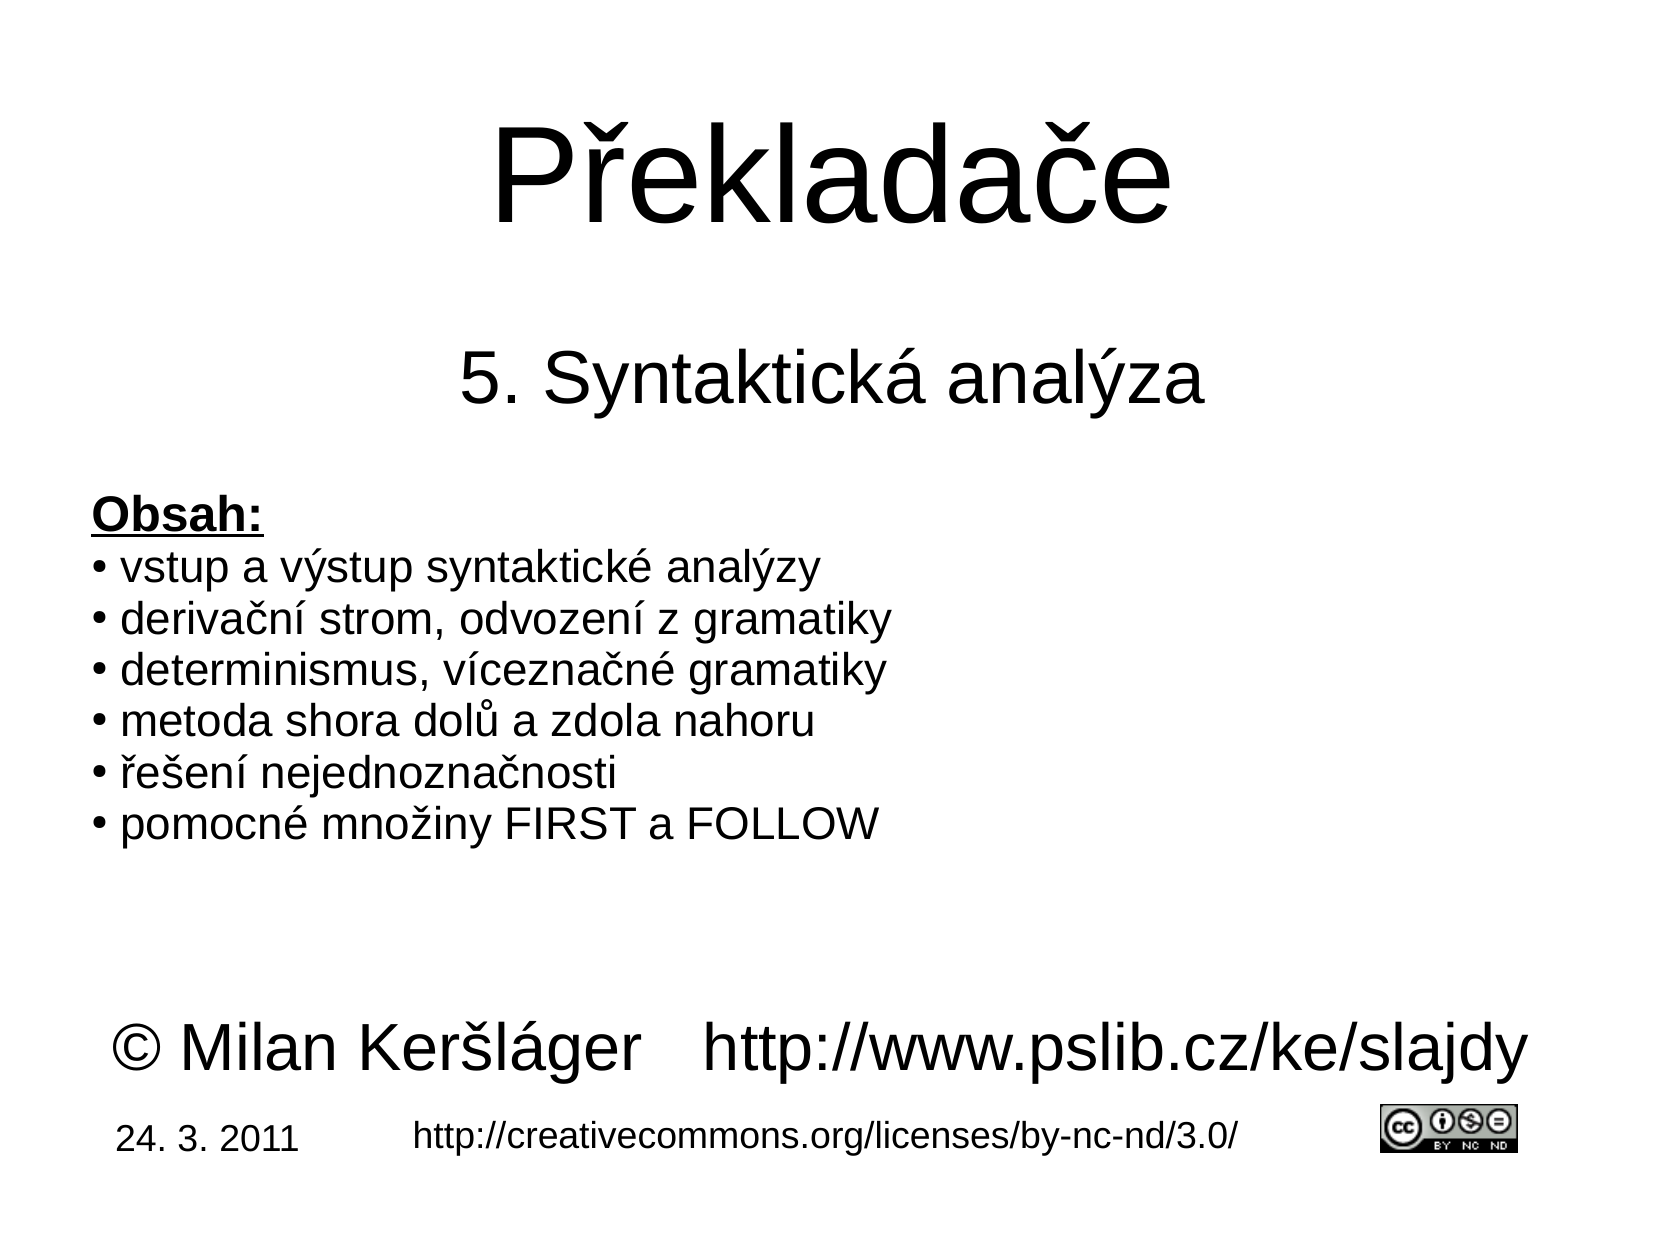

# Překladače 5. Syntaktická analýza
Obsah:
 vstup a výstup syntaktické analýzy
 derivační strom, odvození z gramatiky
 determinismus, víceznačné gramatiky
 metoda shora dolů a zdola nahoru
 řešení nejednoznačnosti
 pomocné množiny FIRST a FOLLOW
© Milan Keršláger	http://www.pslib.cz/ke/slajdy
http://creativecommons.org/licenses/by-nc-nd/3.0/
24. 3. 2011